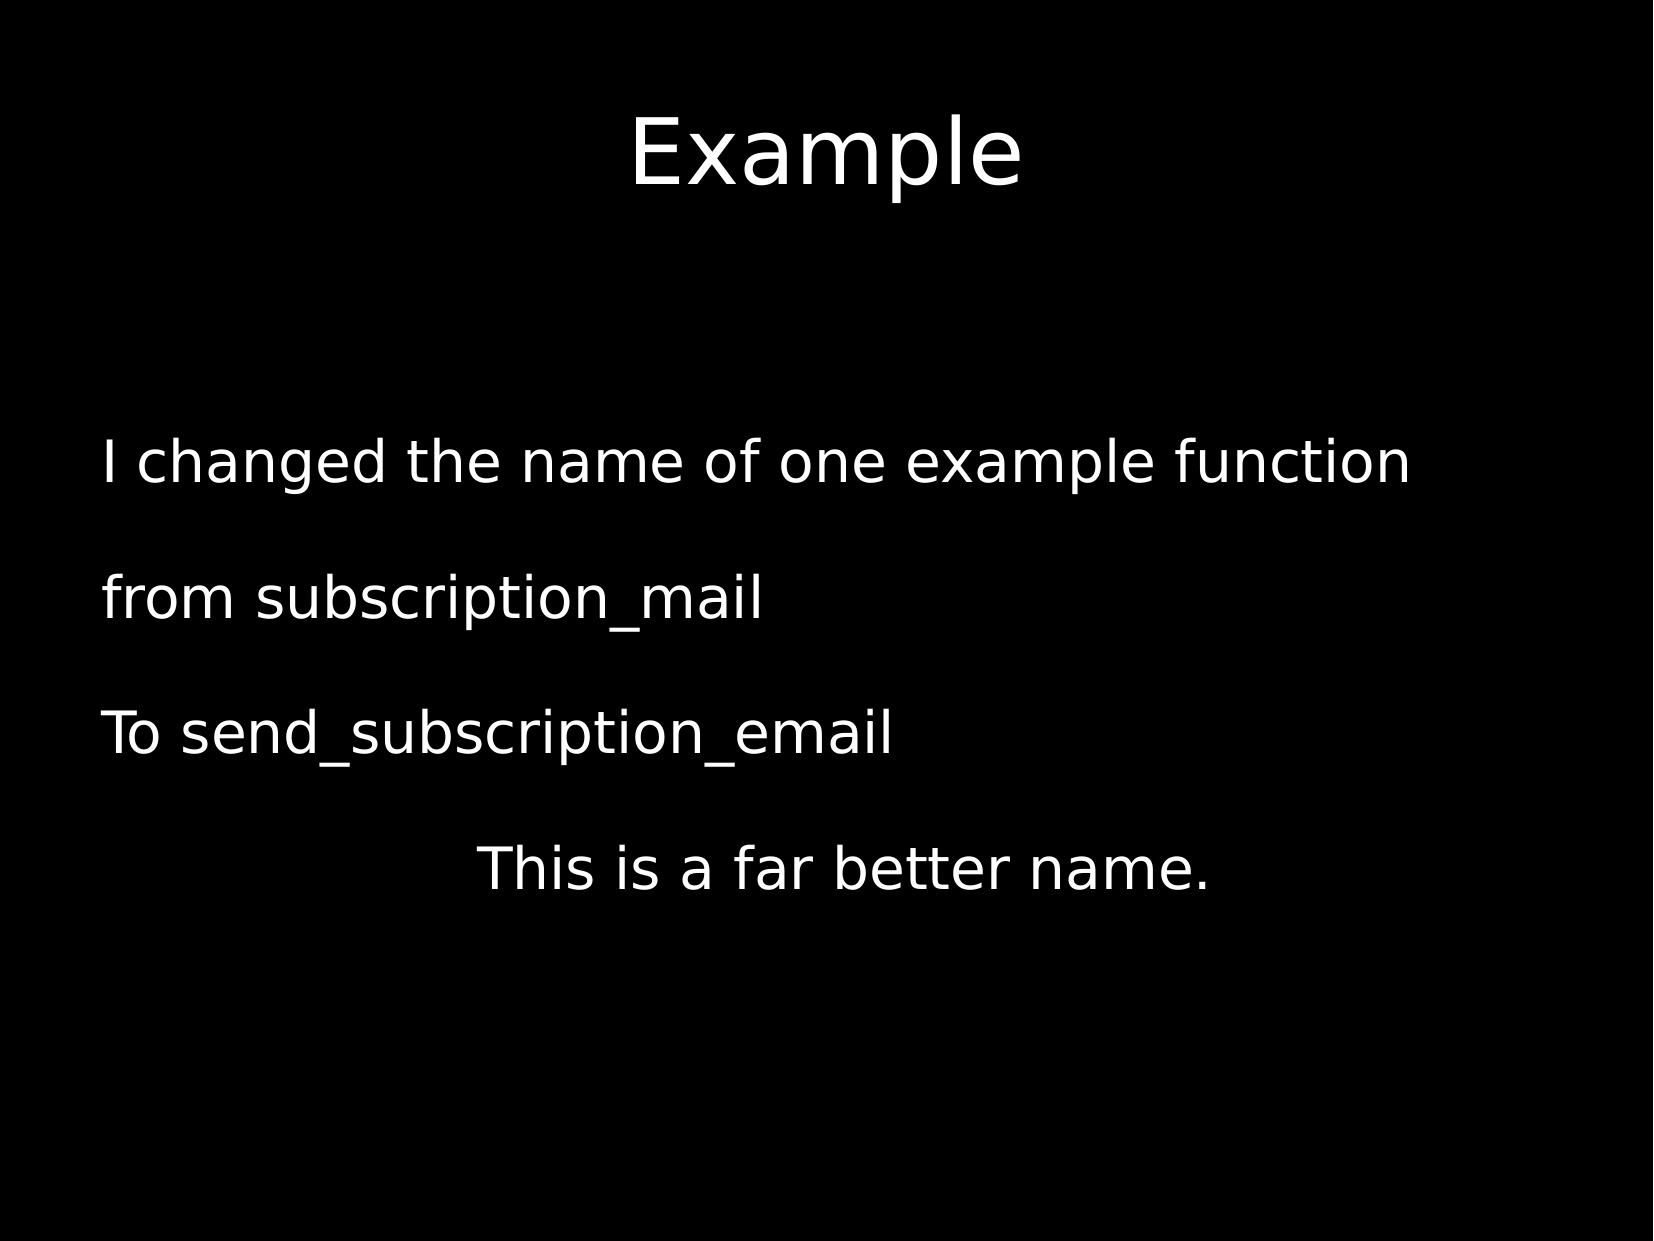

# Example
 I changed the name of one example function
 from subscription_mail
 To send_subscription_email
 This is a far better name.